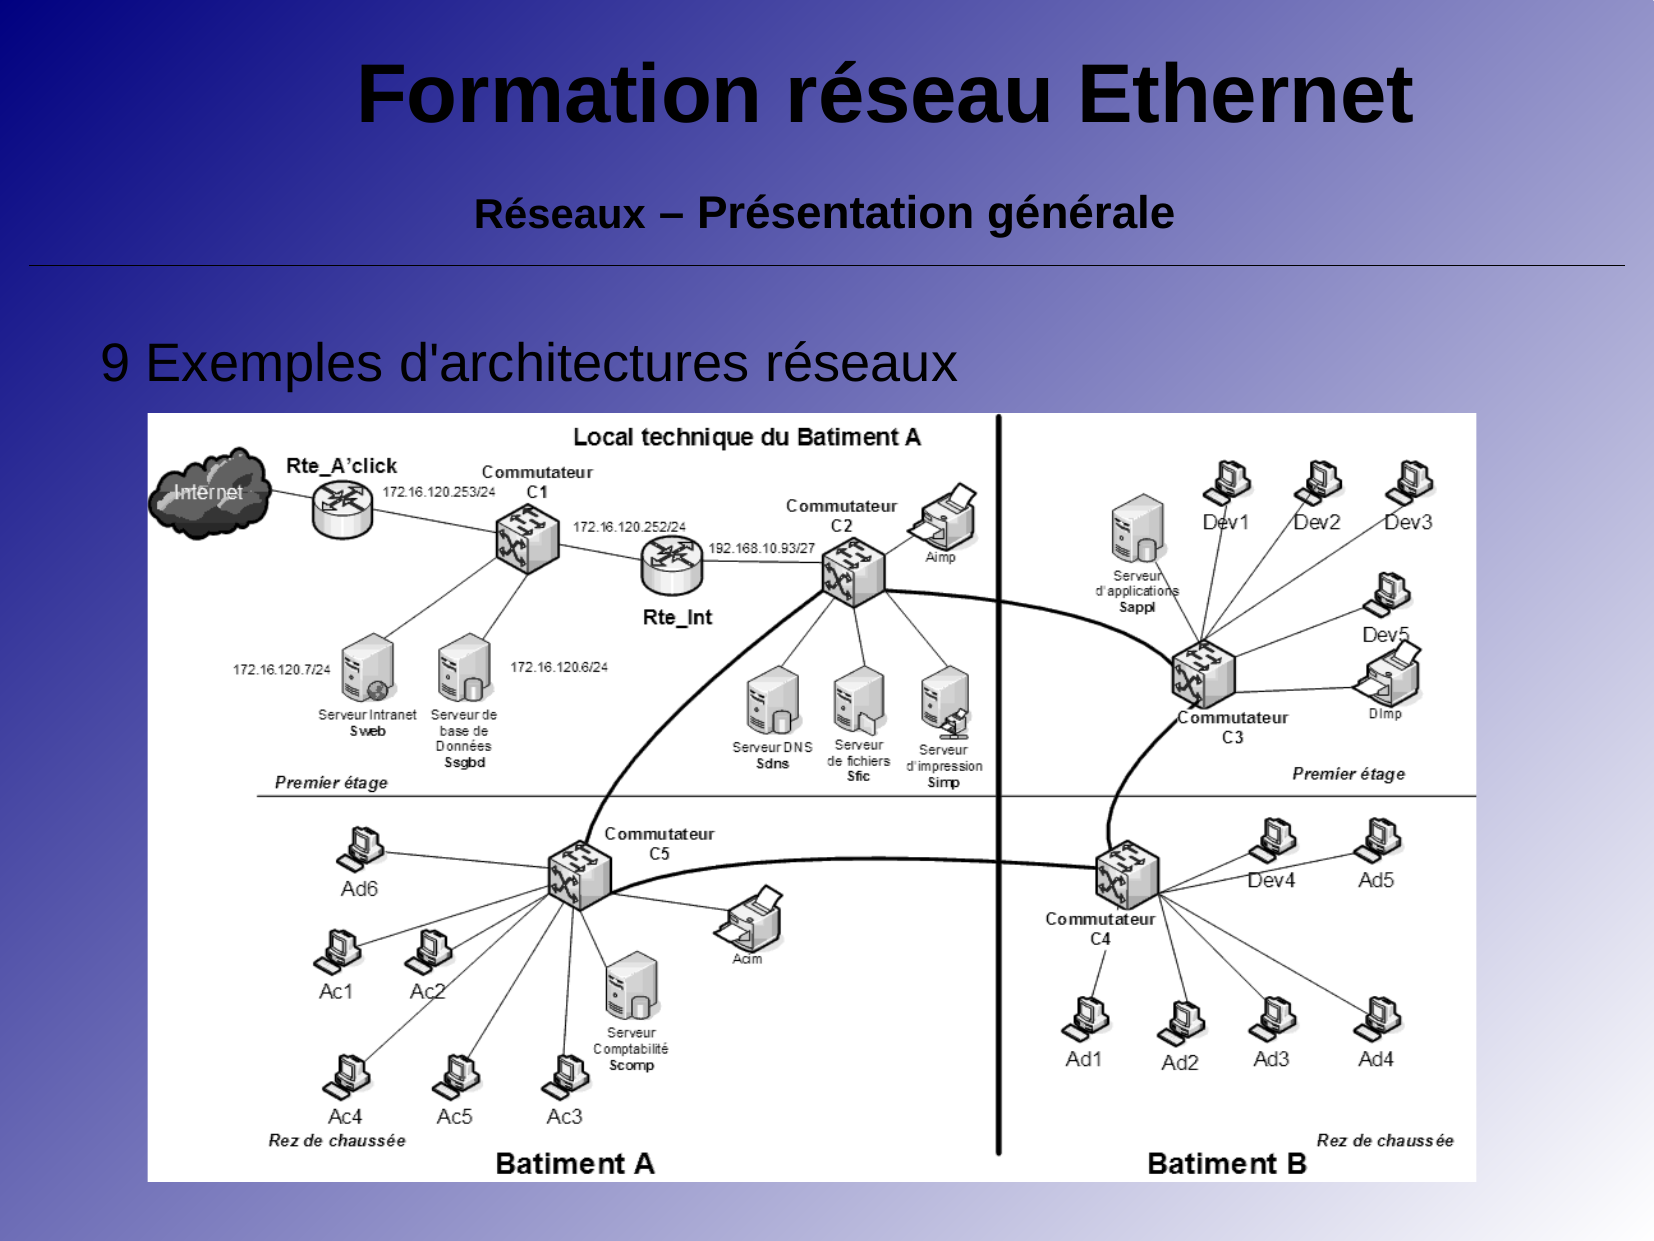

Formation réseau Ethernet
Réseaux – Présentation générale
9 Exemples d'architectures réseaux